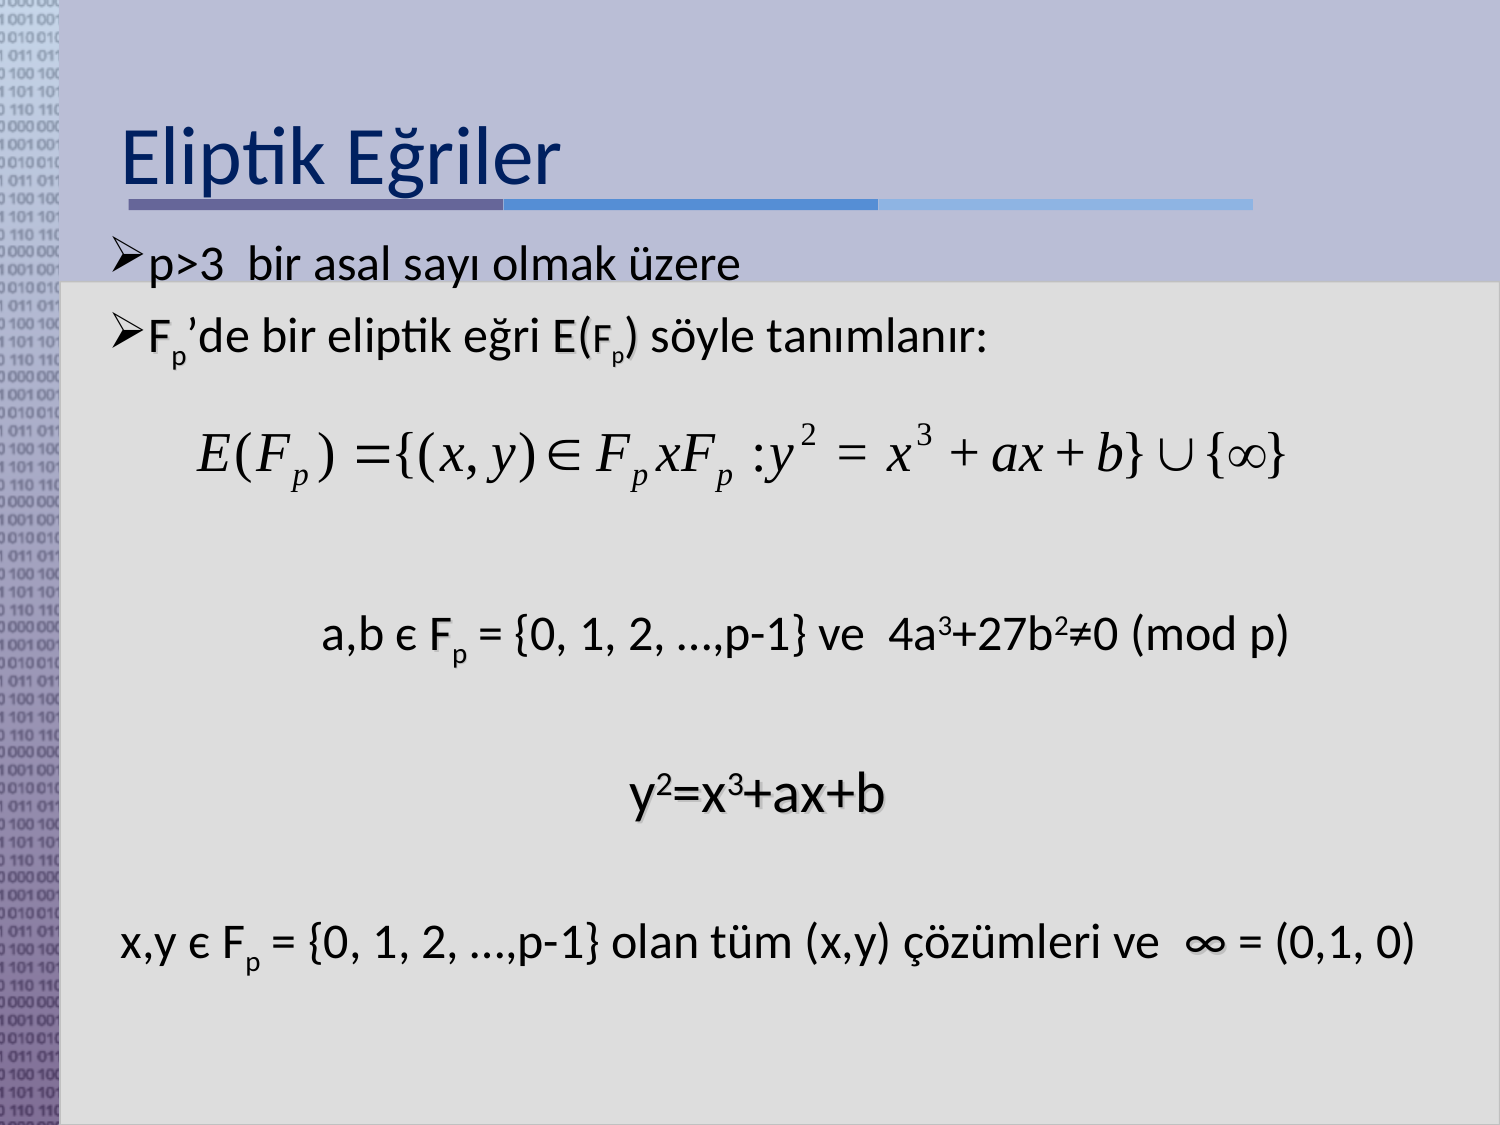

Eliptik Eğriler
p>3 bir asal sayı olmak üzere
Fp’de bir eliptik eğri E(Fp) söyle tanımlanır:
	a,b є Fp = {0, 1, 2, …,p-1} ve 4a3+27b2≠0 (mod p)
y2=x3+ax+b
x,y є Fp = {0, 1, 2, …,p-1} olan tüm (x,y) çözümleri ve ∞ = (0,1, 0)